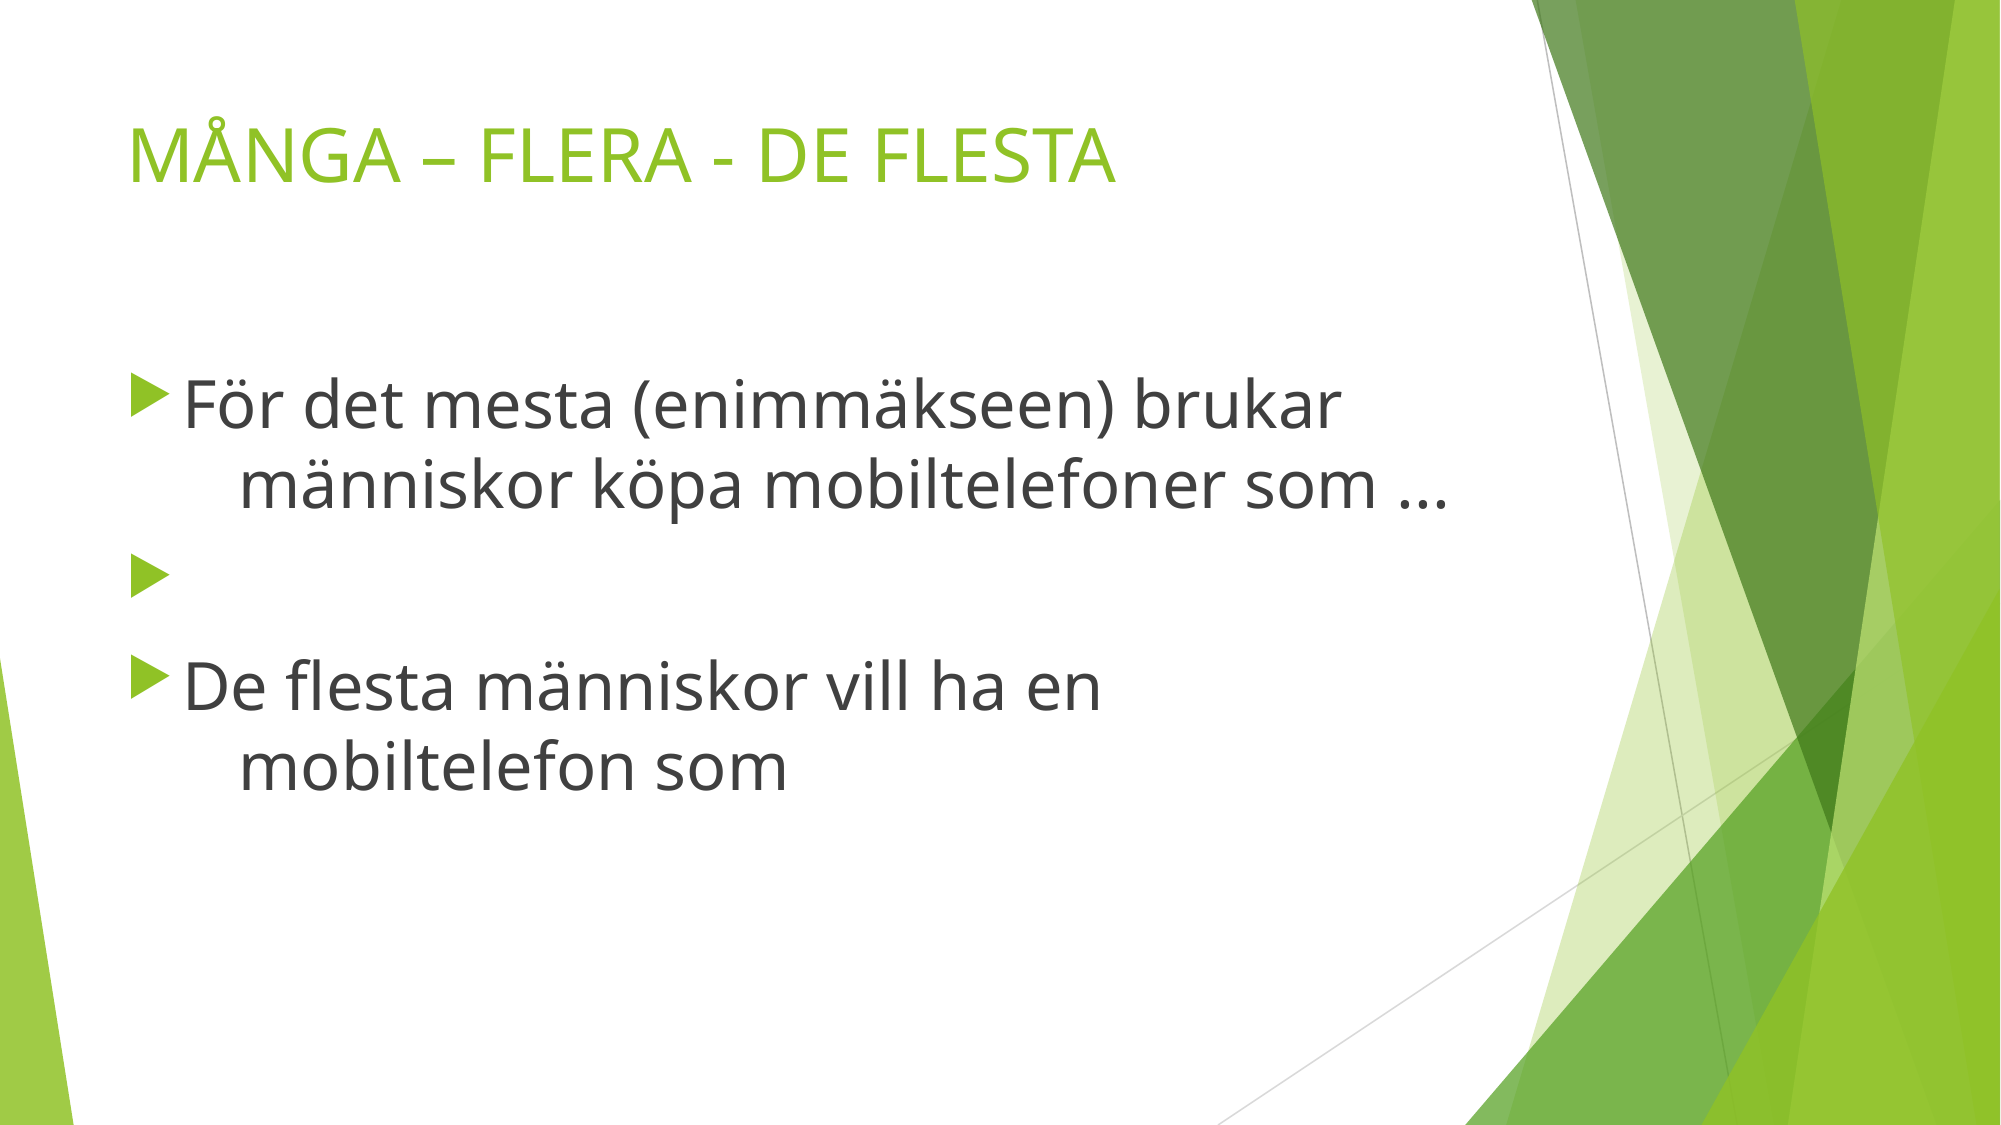

# MÅNGA – FLERA - DE FLESTA
För det mesta (enimmäkseen) brukar människor köpa mobiltelefoner som ...
De flesta människor vill ha en mobiltelefon som